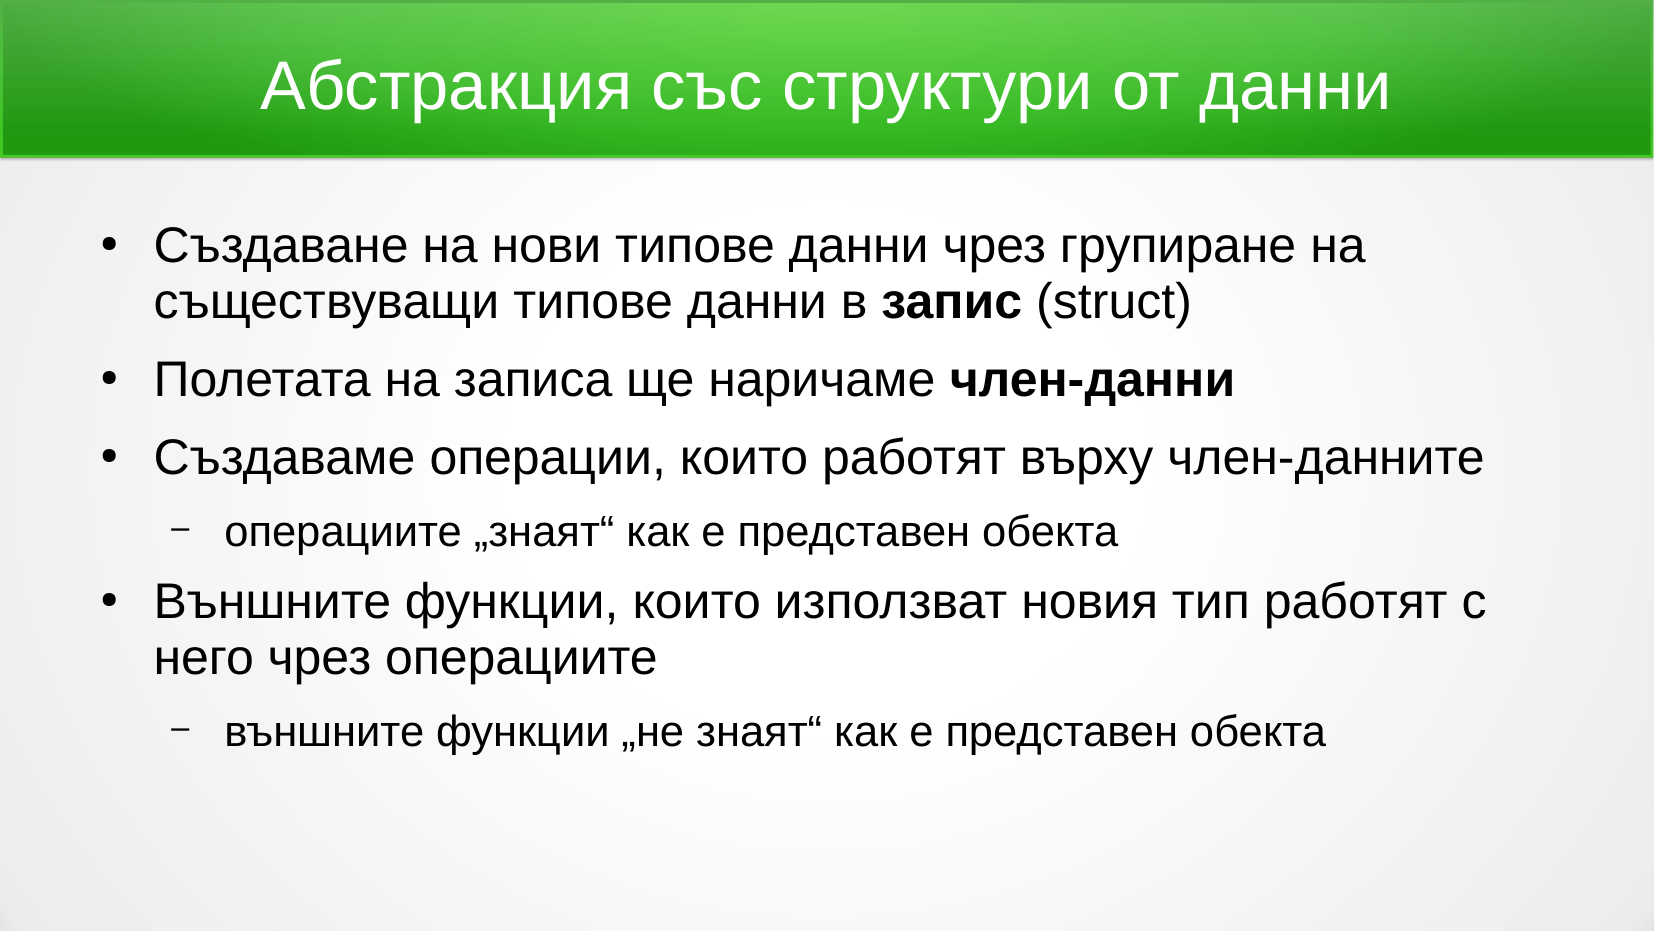

# Абстракция със структури от данни
Създаване на нови типове данни чрез групиране на съществуващи типове данни в запис (struct)
Полетата на записа ще наричаме член-данни
Създаваме операции, които работят върху член-данните
операциите „знаят“ как е представен обекта
Външните функции, които използват новия тип работят с него чрез операциите
външните функции „не знаят“ как е представен обекта